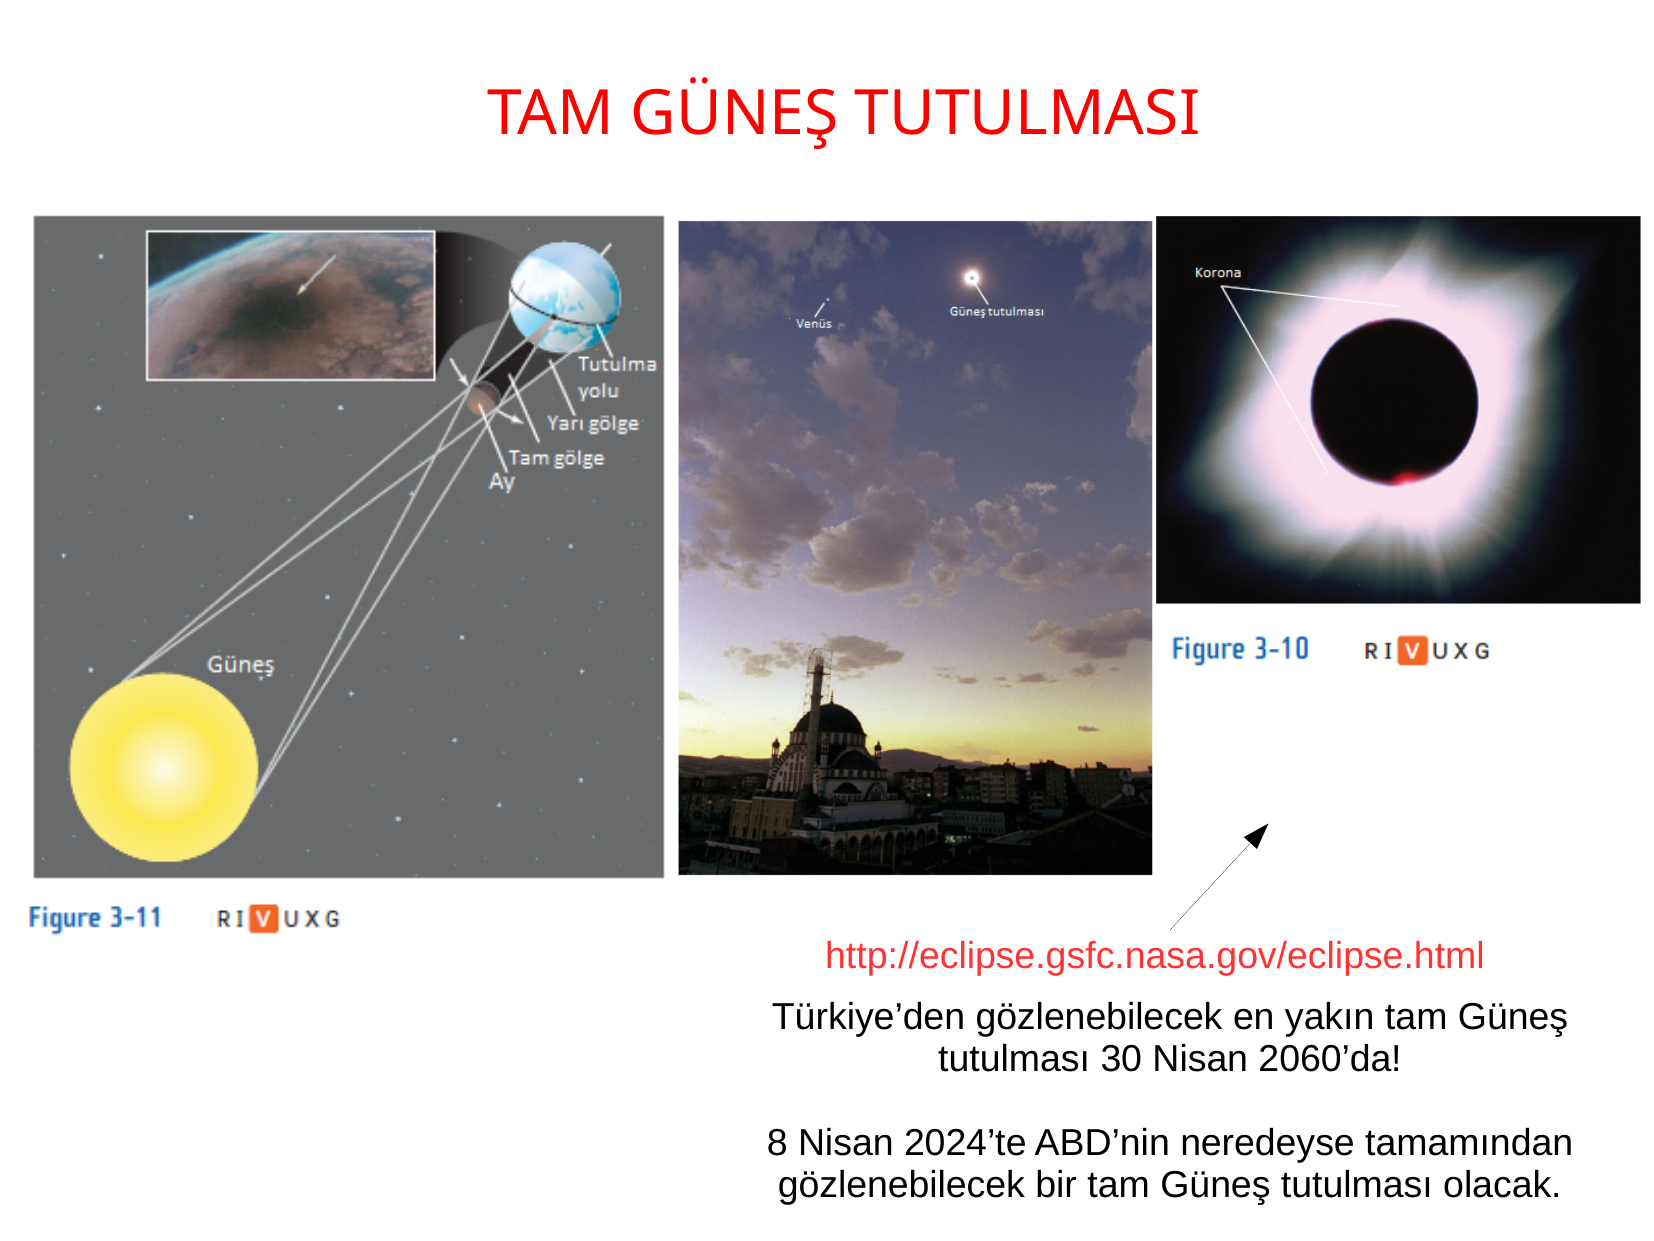

# TAM GÜNEŞ TUTULMASI
http://eclipse.gsfc.nasa.gov/eclipse.html
Türkiye’den gözlenebilecek en yakın tam Güneş tutulması 30 Nisan 2060’da!
8 Nisan 2024’te ABD’nin neredeyse tamamından gözlenebilecek bir tam Güneş tutulması olacak.